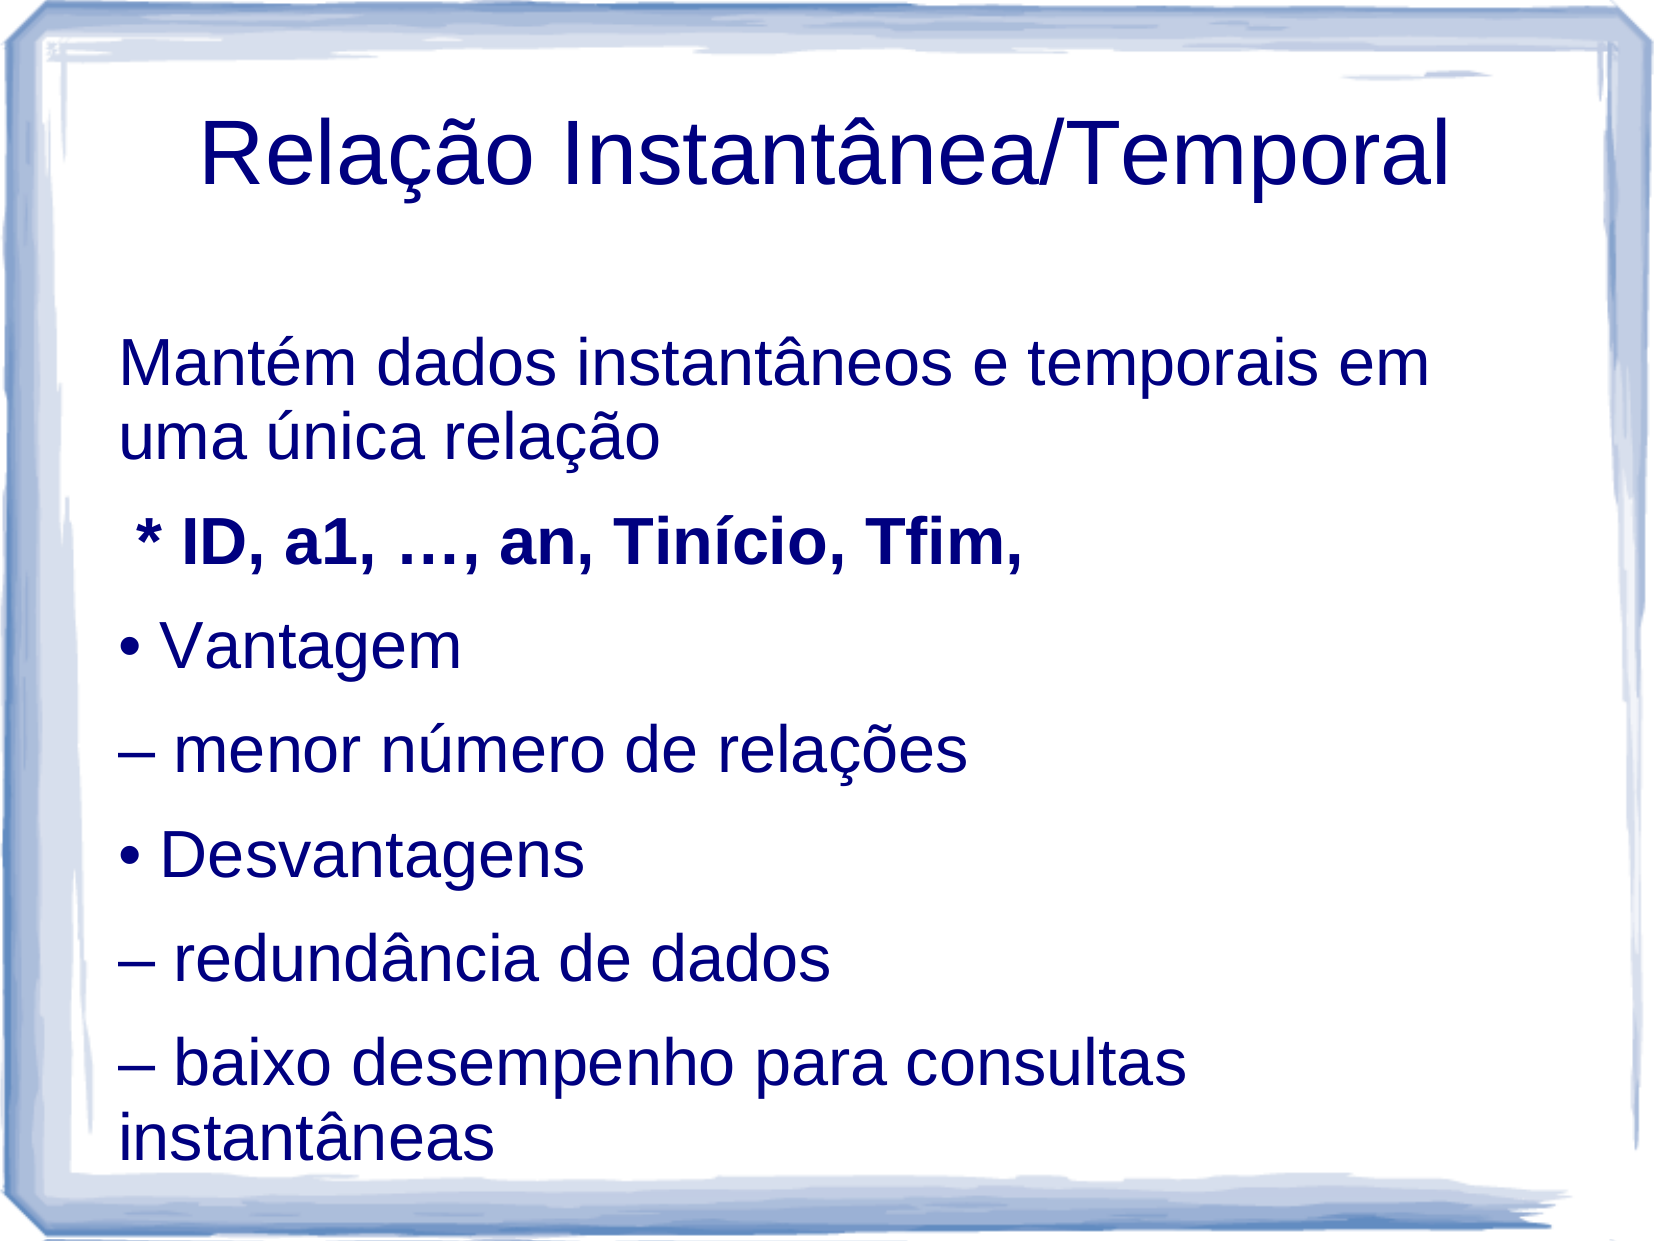

# Relação Instantânea/Temporal
Mantém dados instantâneos e temporais em uma única relação
 * ID, a1, …, an, Tinício, Tfim,
• Vantagem
– menor número de relações
• Desvantagens
– redundância de dados
– baixo desempenho para consultas instantâneas